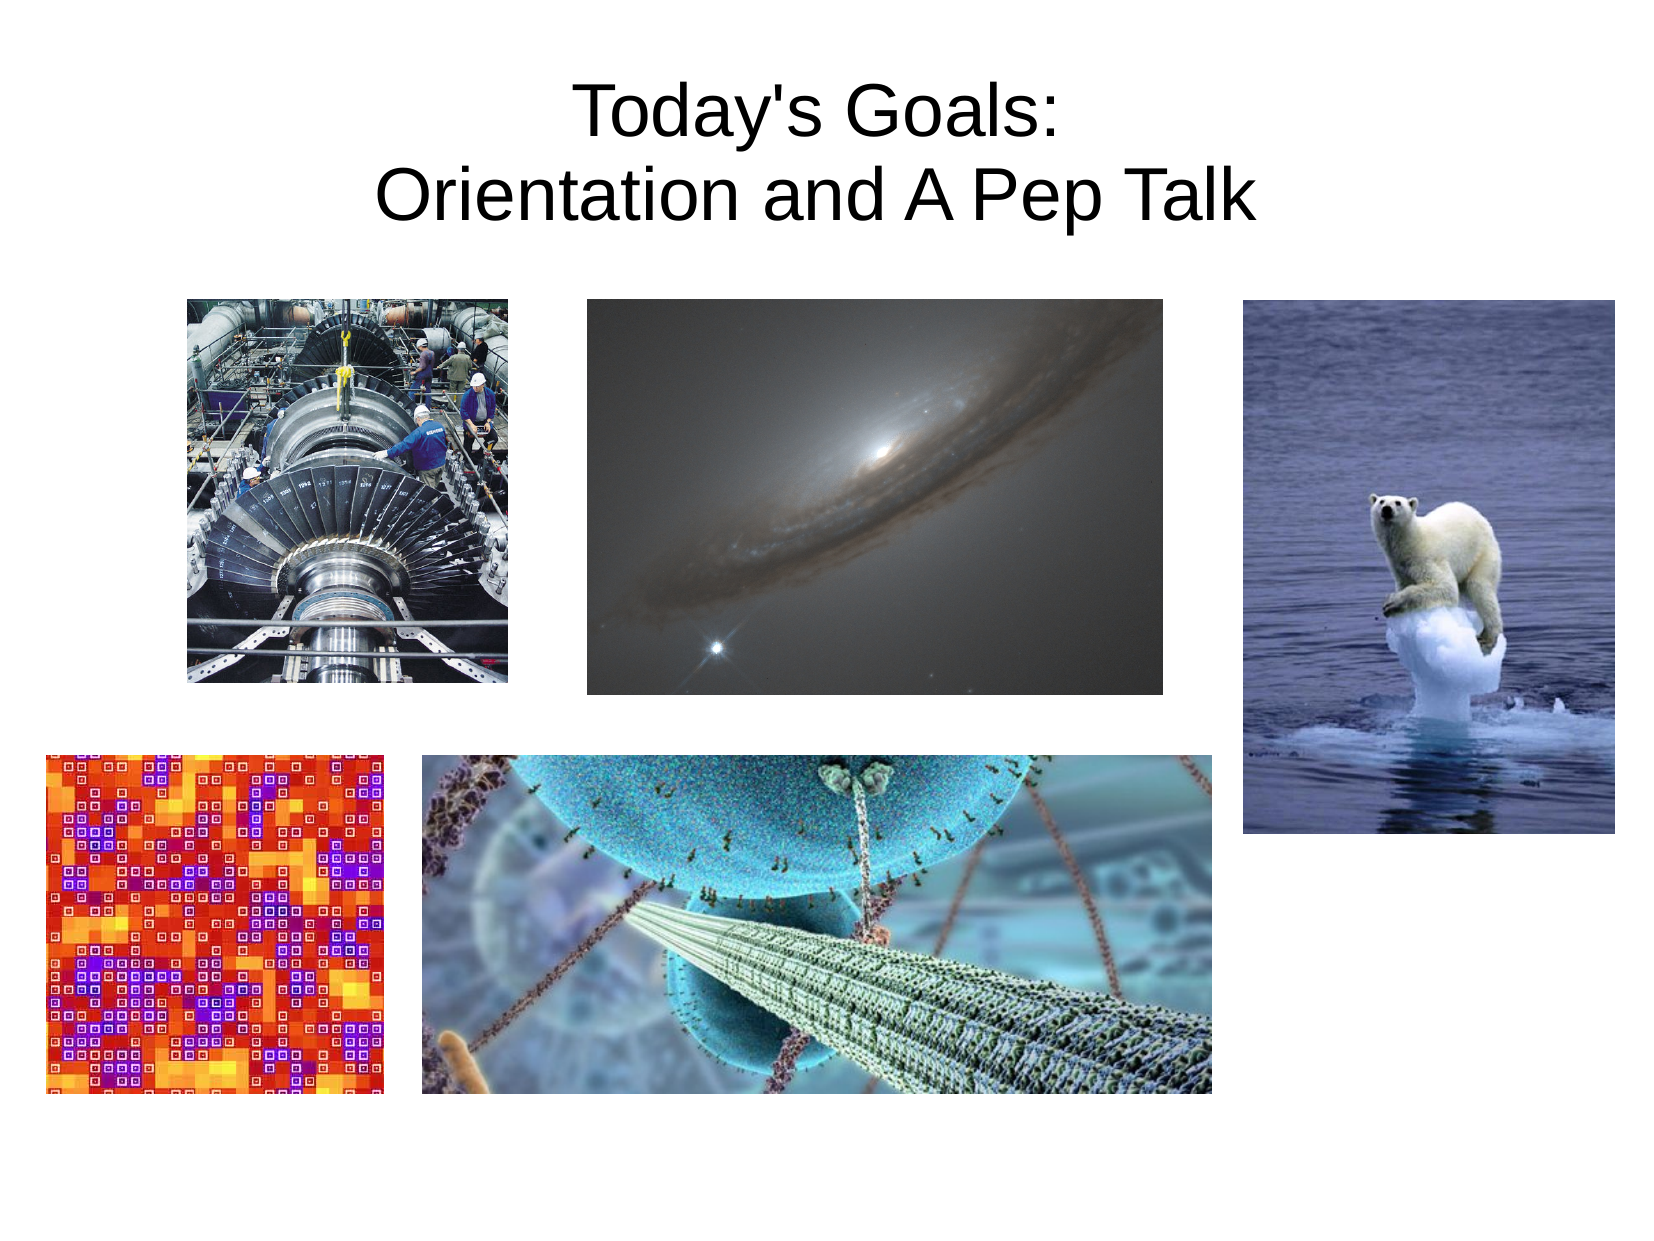

# Today's Goals: Orientation and A Pep Talk